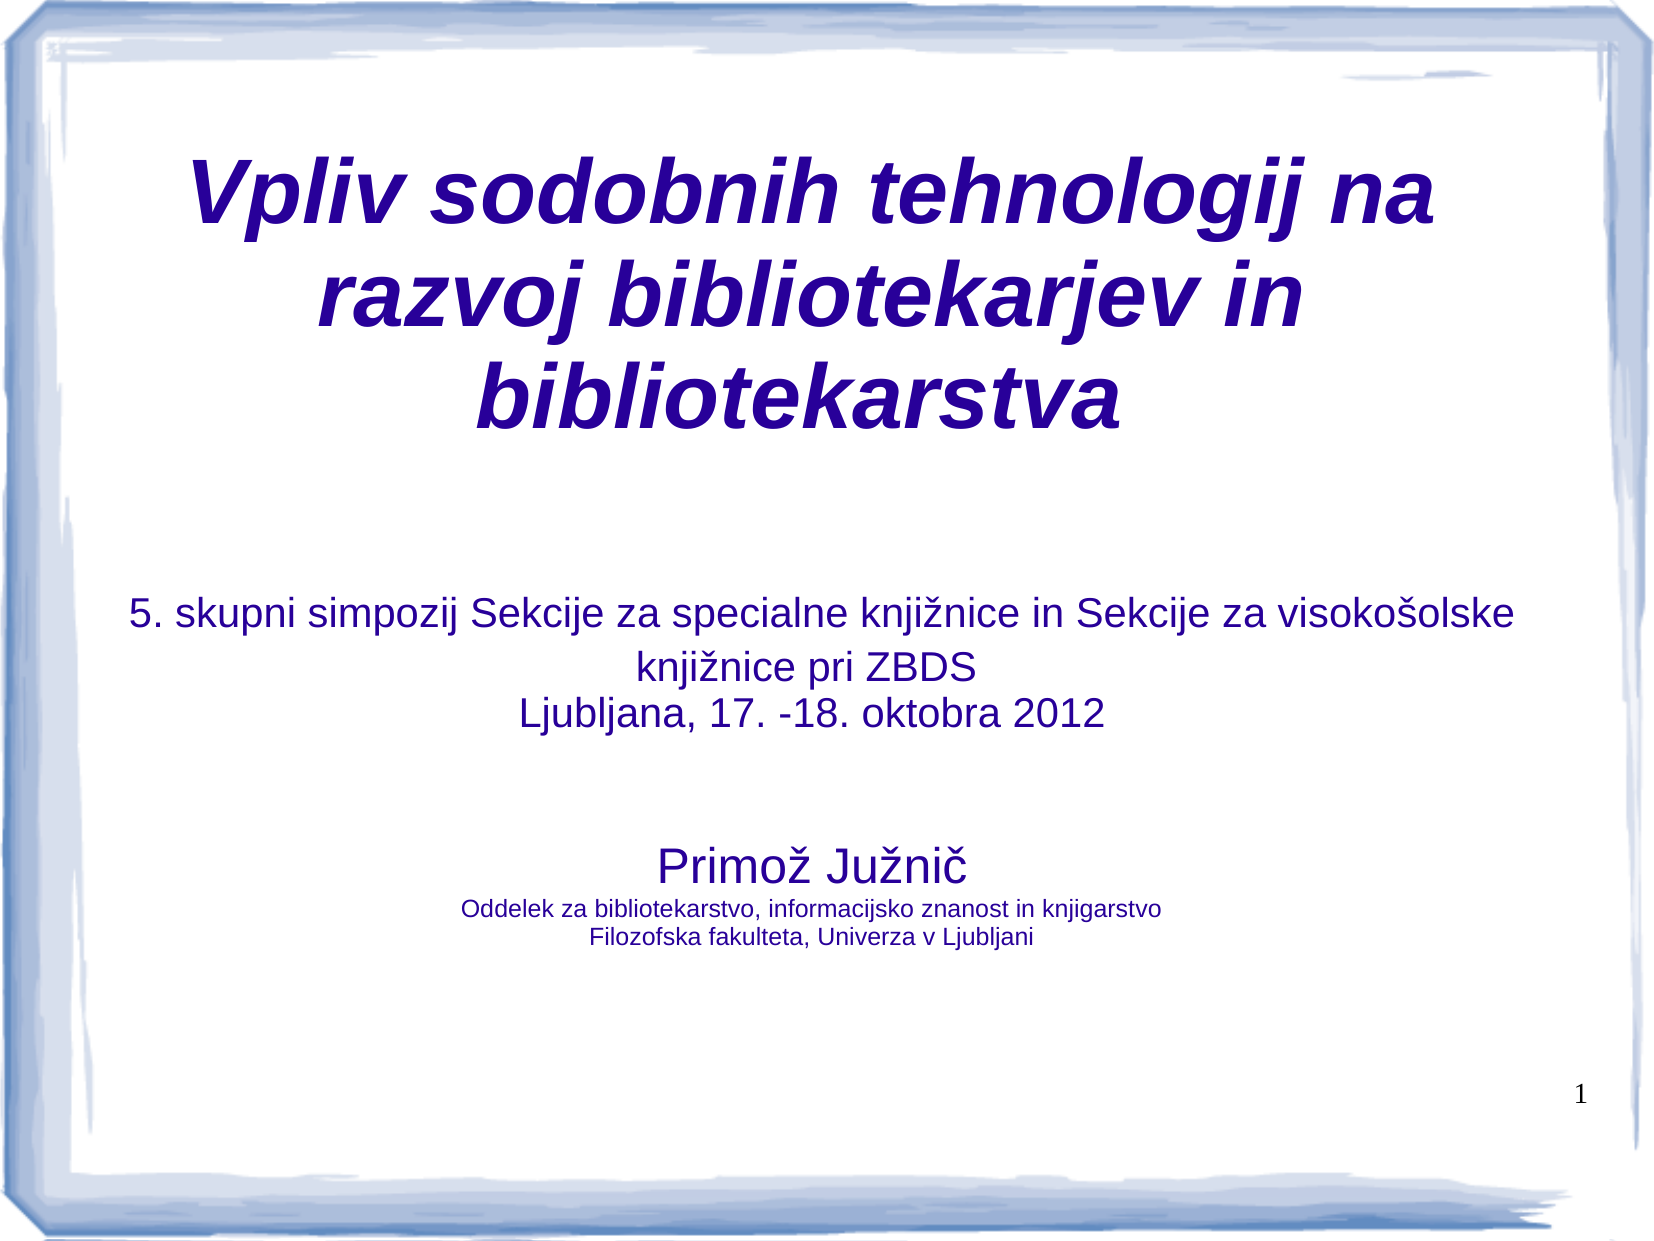

# Vpliv sodobnih tehnologij na razvoj bibliotekarjev in bibliotekarstva 5. skupni simpozij Sekcije za specialne knjižnice in Sekcije za visokošolske knjižnice pri ZBDS Ljubljana, 17. -18. oktobra 2012 Primož Južnič Oddelek za bibliotekarstvo, informacijsko znanost in knjigarstvo Filozofska fakulteta, Univerza v Ljubljani